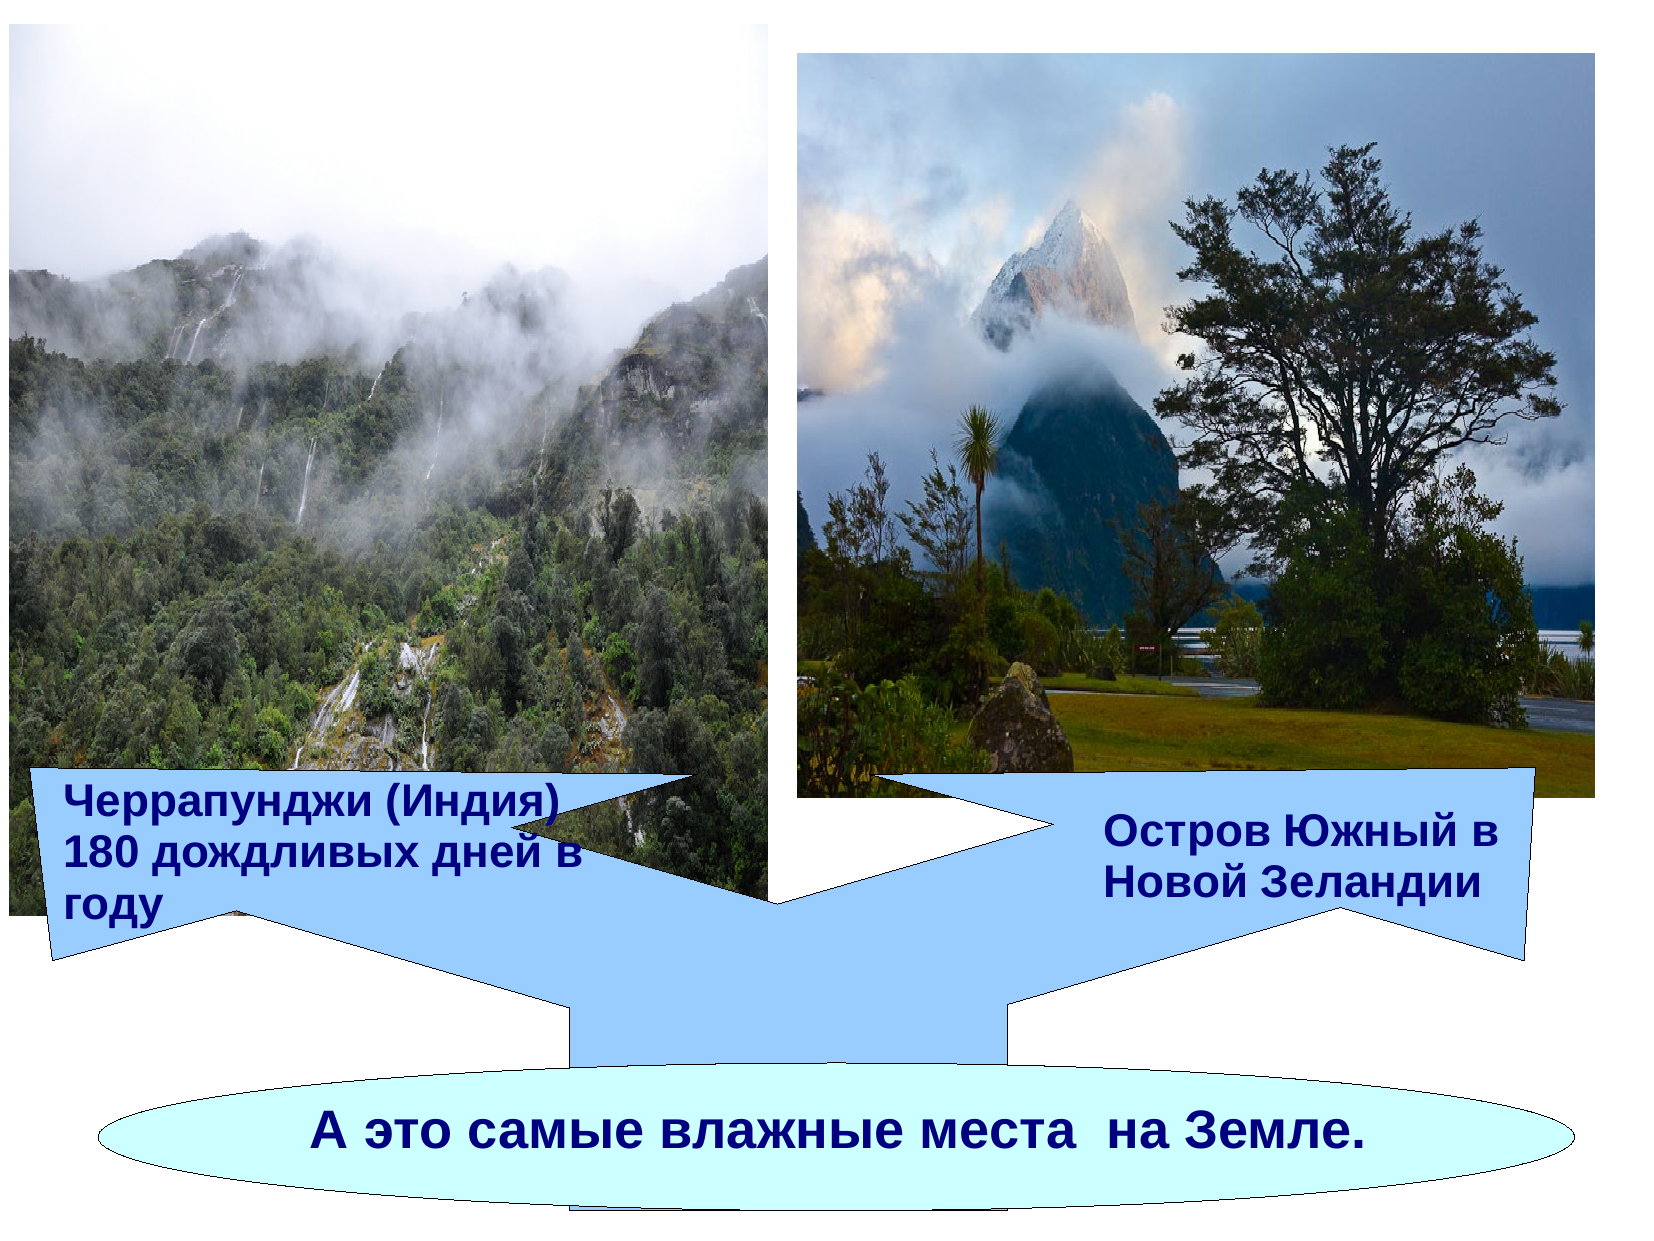

Черрапунджи (Индия) 180 дождливых дней в году
Остров Южный в
Новой Зеландии
А это самые влажные места на Земле.